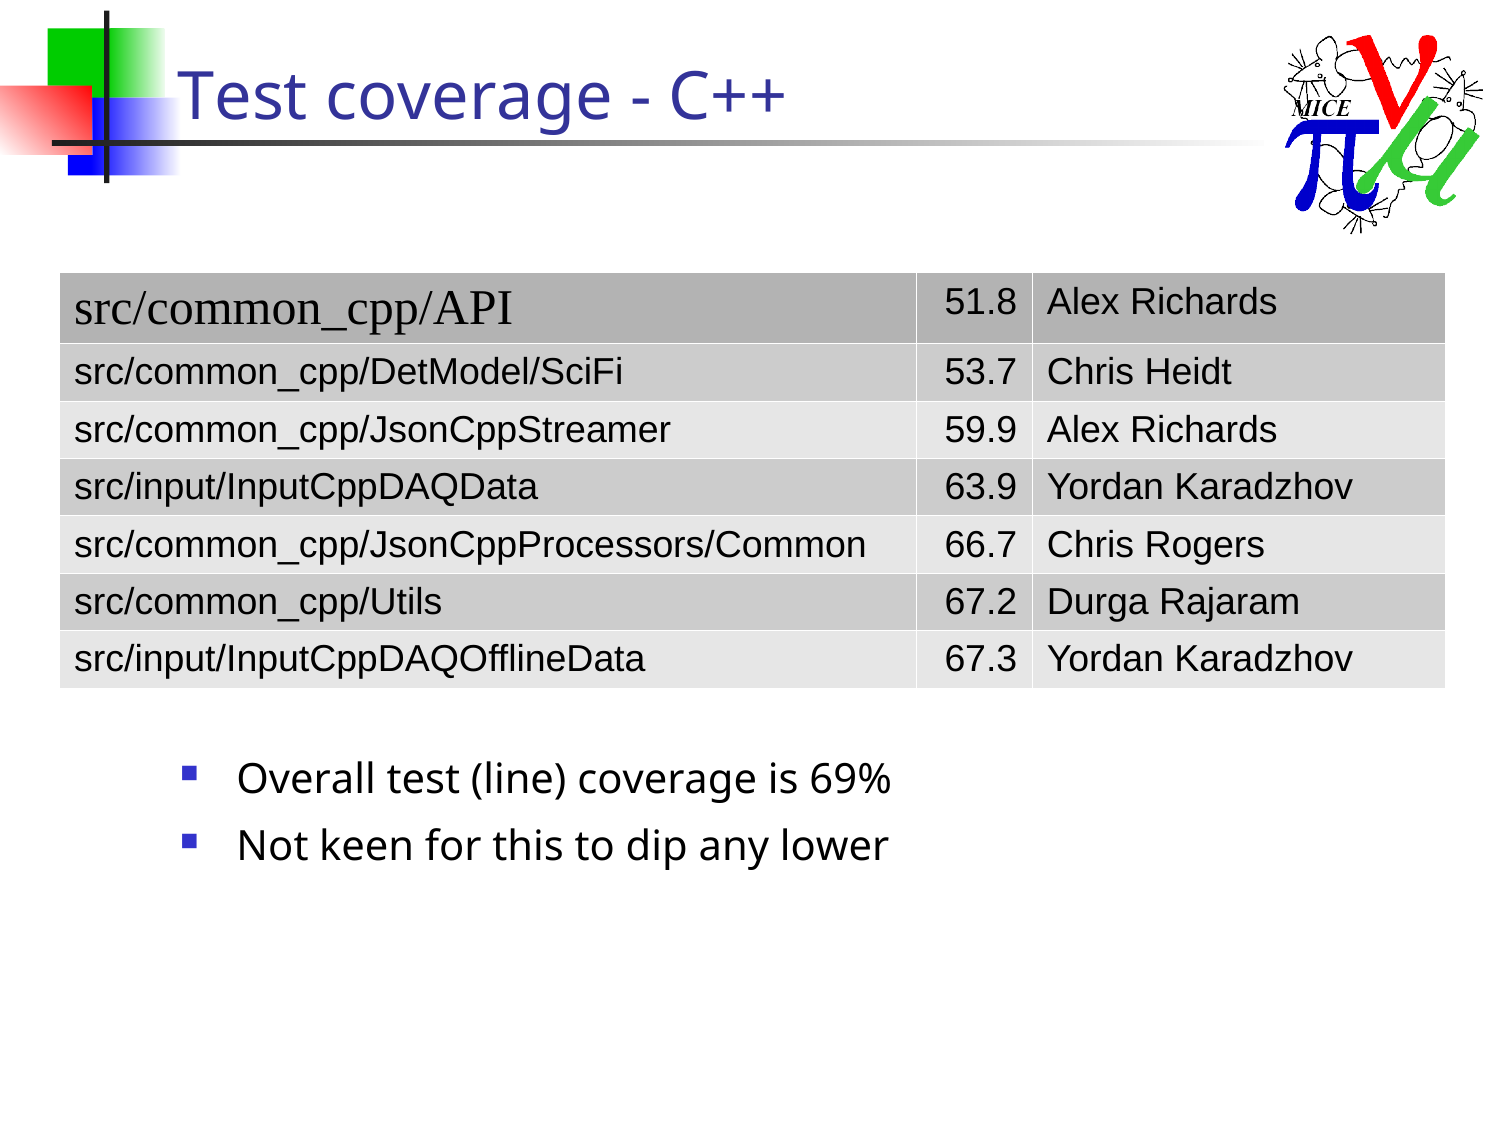

# Test coverage - C++
| src/common\_cpp/API | 51.8 | Alex Richards |
| --- | --- | --- |
| src/common\_cpp/DetModel/SciFi | 53.7 | Chris Heidt |
| src/common\_cpp/JsonCppStreamer | 59.9 | Alex Richards |
| src/input/InputCppDAQData | 63.9 | Yordan Karadzhov |
| src/common\_cpp/JsonCppProcessors/Common | 66.7 | Chris Rogers |
| src/common\_cpp/Utils | 67.2 | Durga Rajaram |
| src/input/InputCppDAQOfflineData | 67.3 | Yordan Karadzhov |
Overall test (line) coverage is 69%
Not keen for this to dip any lower